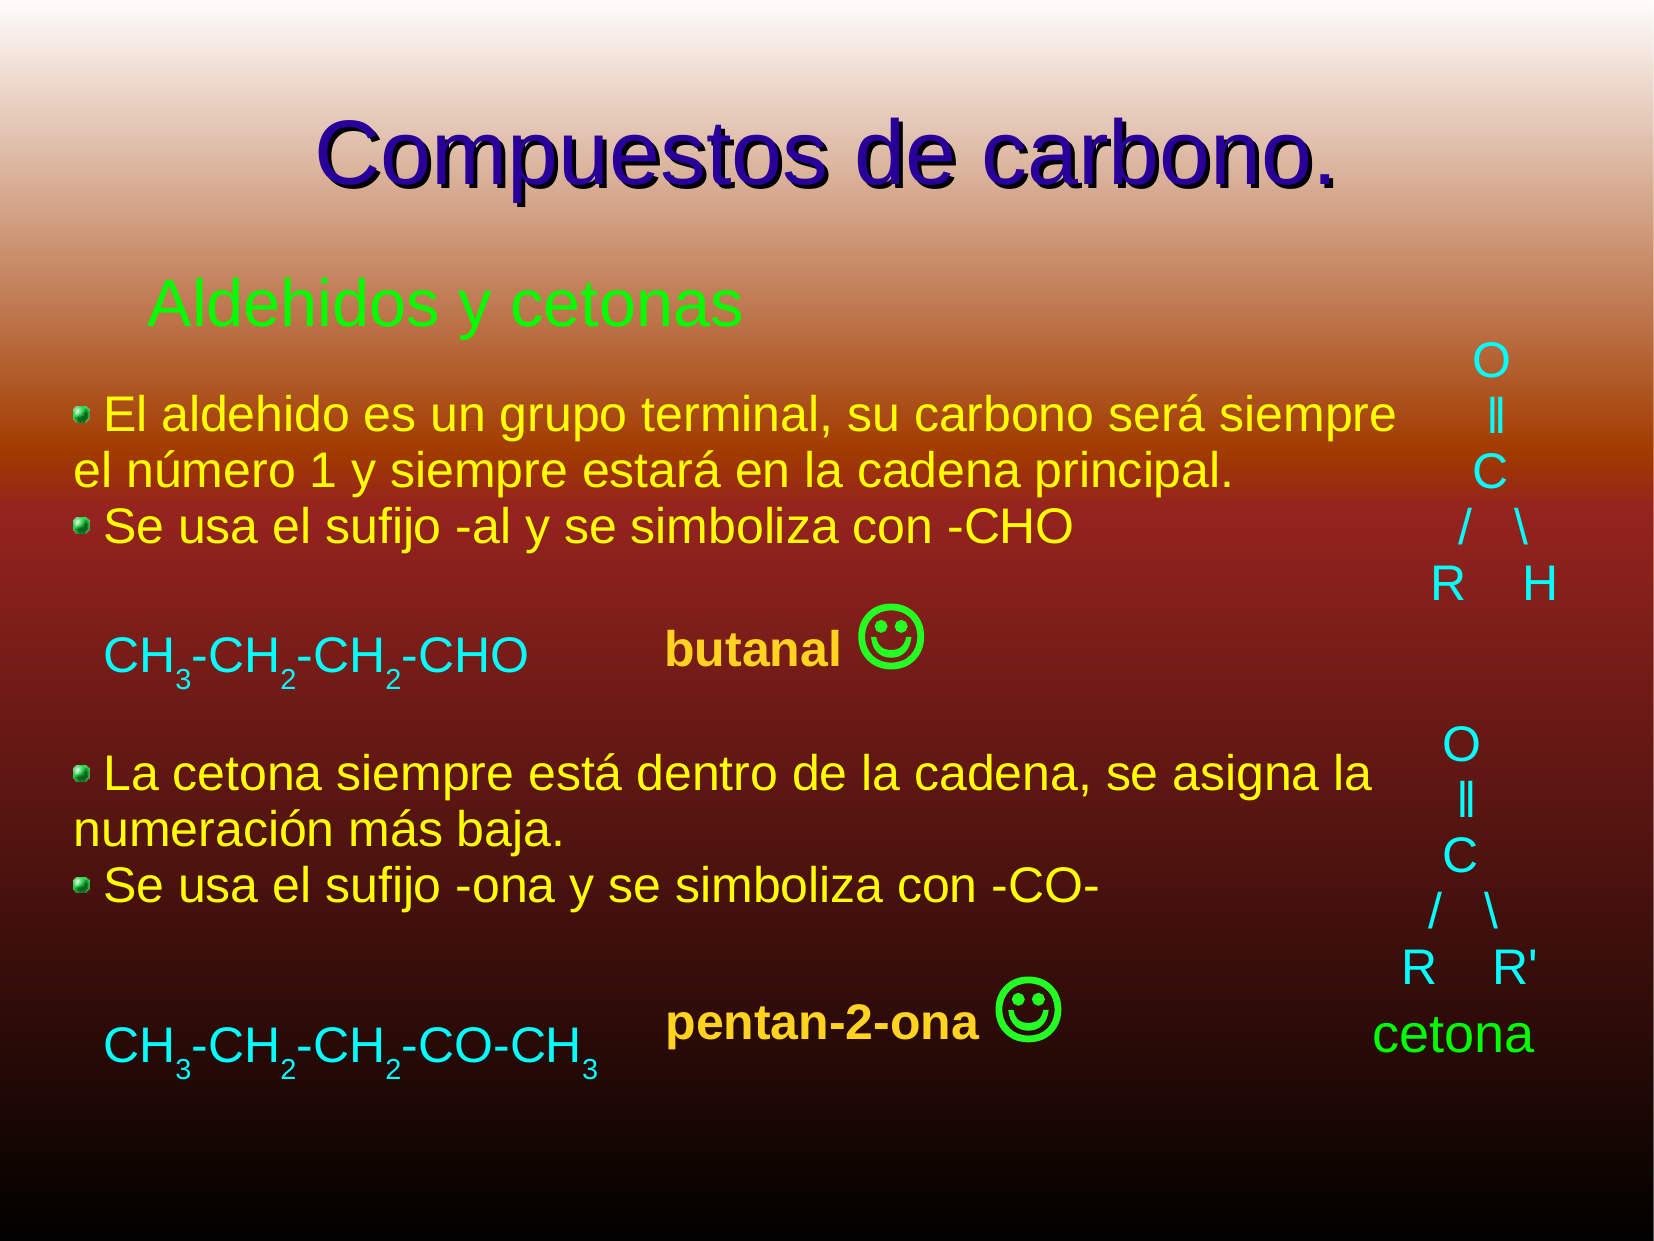

# Compuestos de carbono.
Aldehidos y cetonas
 O
 ‖
 C
 / \
 R H
 El aldehido es un grupo terminal, su carbono será siempre el número 1 y siempre estará en la cadena principal.
 Se usa el sufijo -al y se simboliza con -CHO
butanal 
CH3-CH2-CH2-CHO
 O
 ‖
 C
 / \
 R R'
 La cetona siempre está dentro de la cadena, se asigna la numeración más baja.
 Se usa el sufijo -ona y se simboliza con -CO-
pentan-2-ona 
cetona
CH3-CH2-CH2-CO-CH3